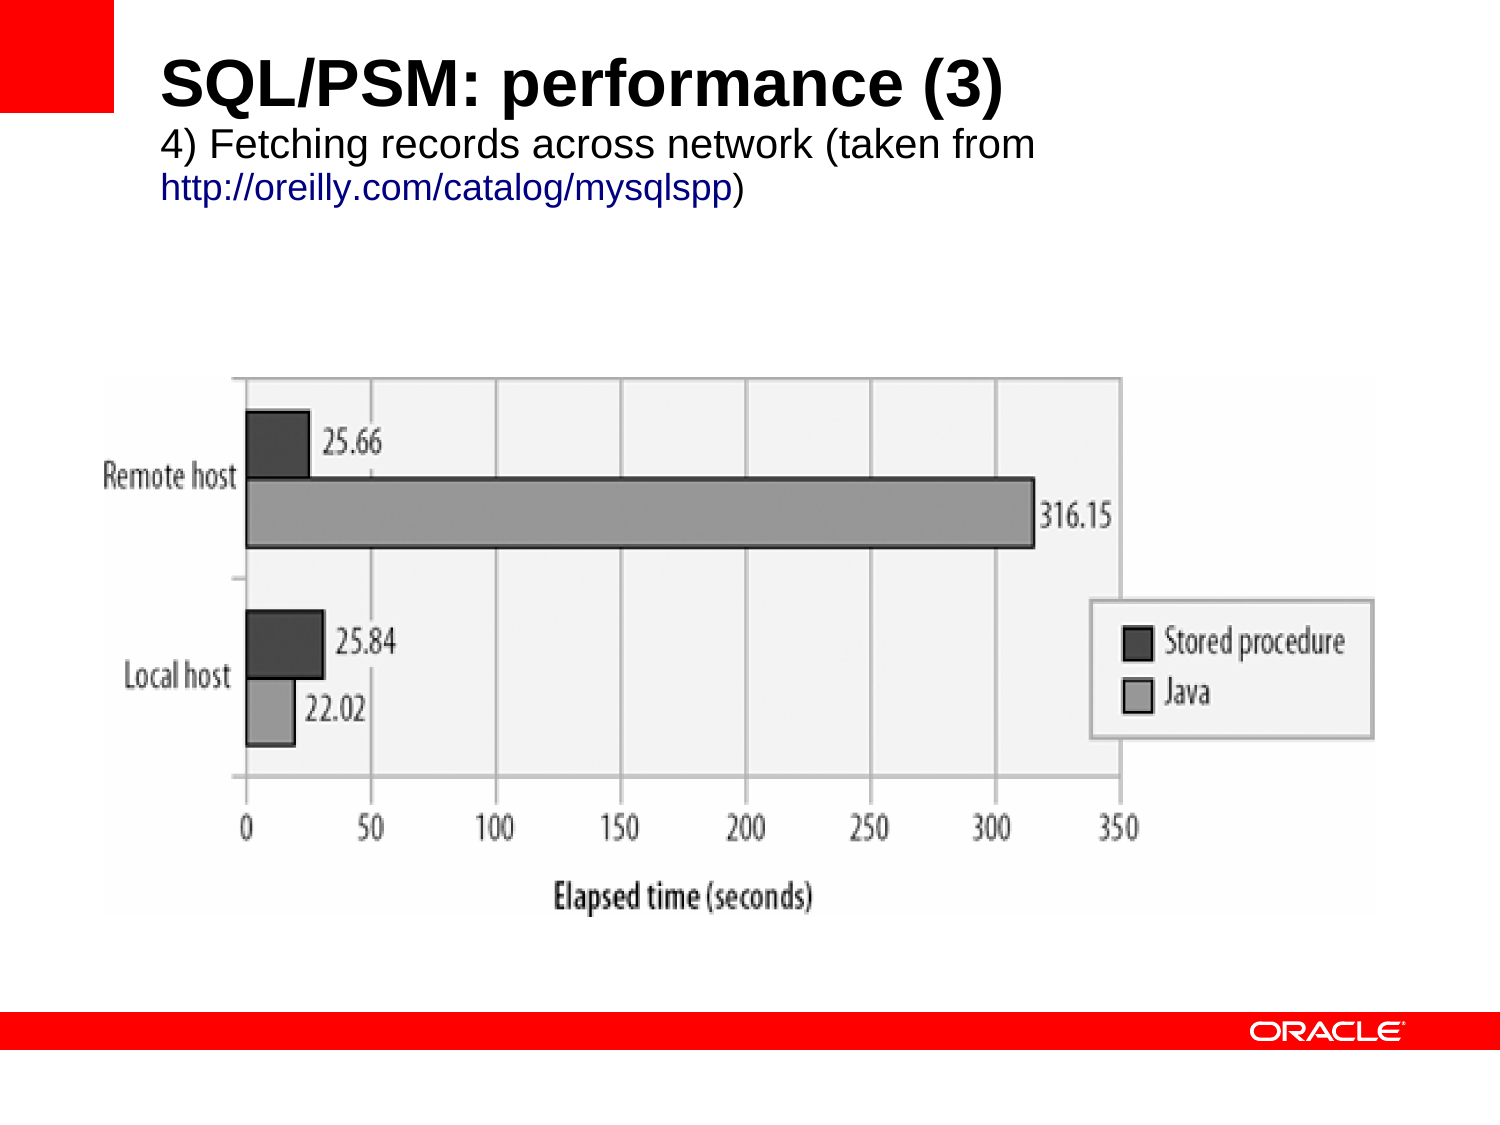

# SQL/PSM: performance (3) 4) Fetching records across network (taken from http://oreilly.com/catalog/mysqlspp)